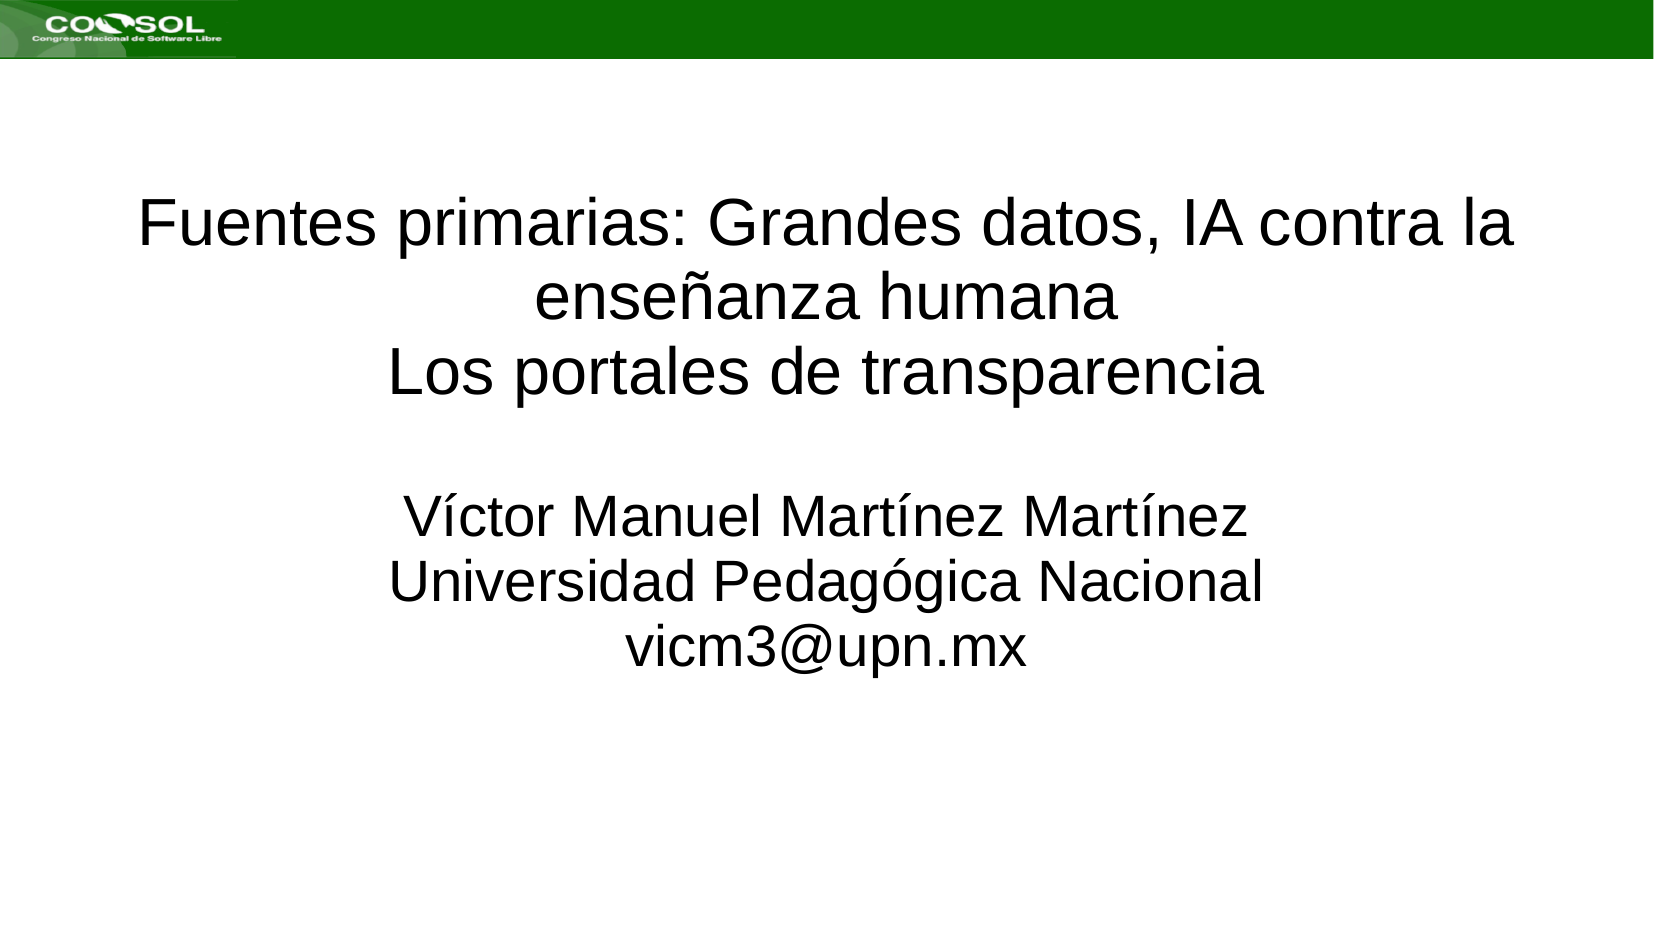

# Fuentes primarias: Grandes datos, IA contra la enseñanza humana
Los portales de transparencia
Víctor Manuel Martínez Martínez
Universidad Pedagógica Nacional
vicm3@upn.mx